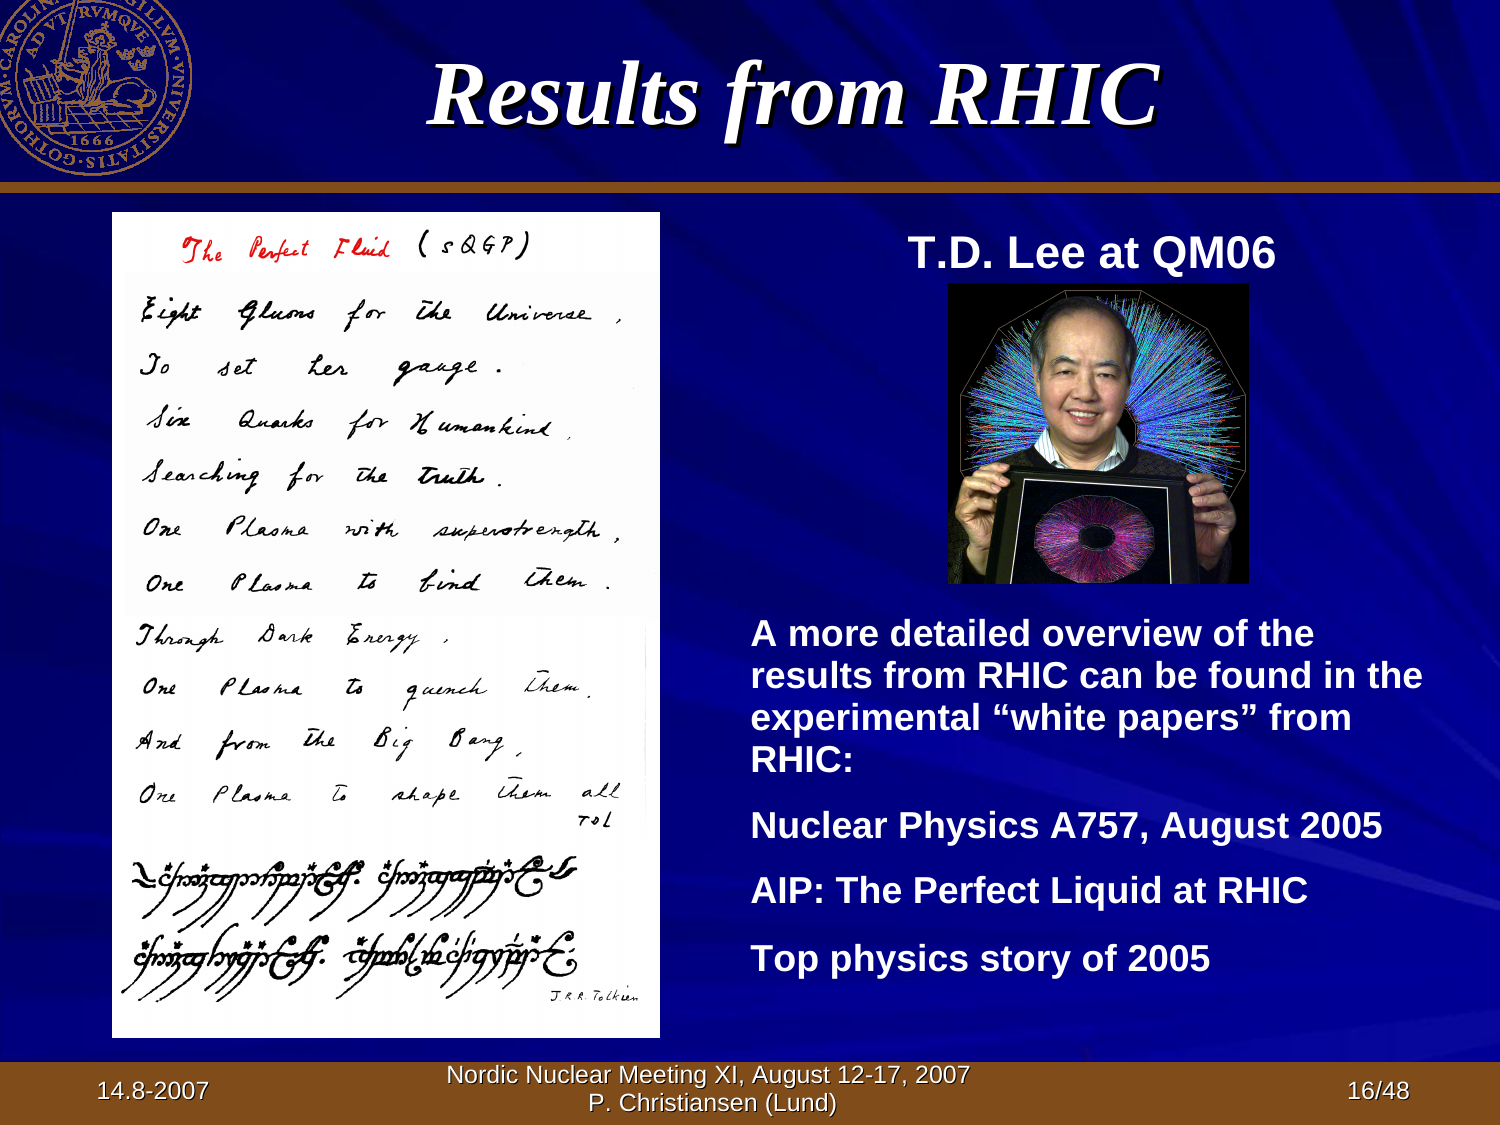

# Results from RHIC
T.D. Lee at QM06
A more detailed overview of the results from RHIC can be found in the experimental “white papers” from RHIC:
Nuclear Physics A757, August 2005
AIP: The Perfect Liquid at RHIC
Top physics story of 2005
16